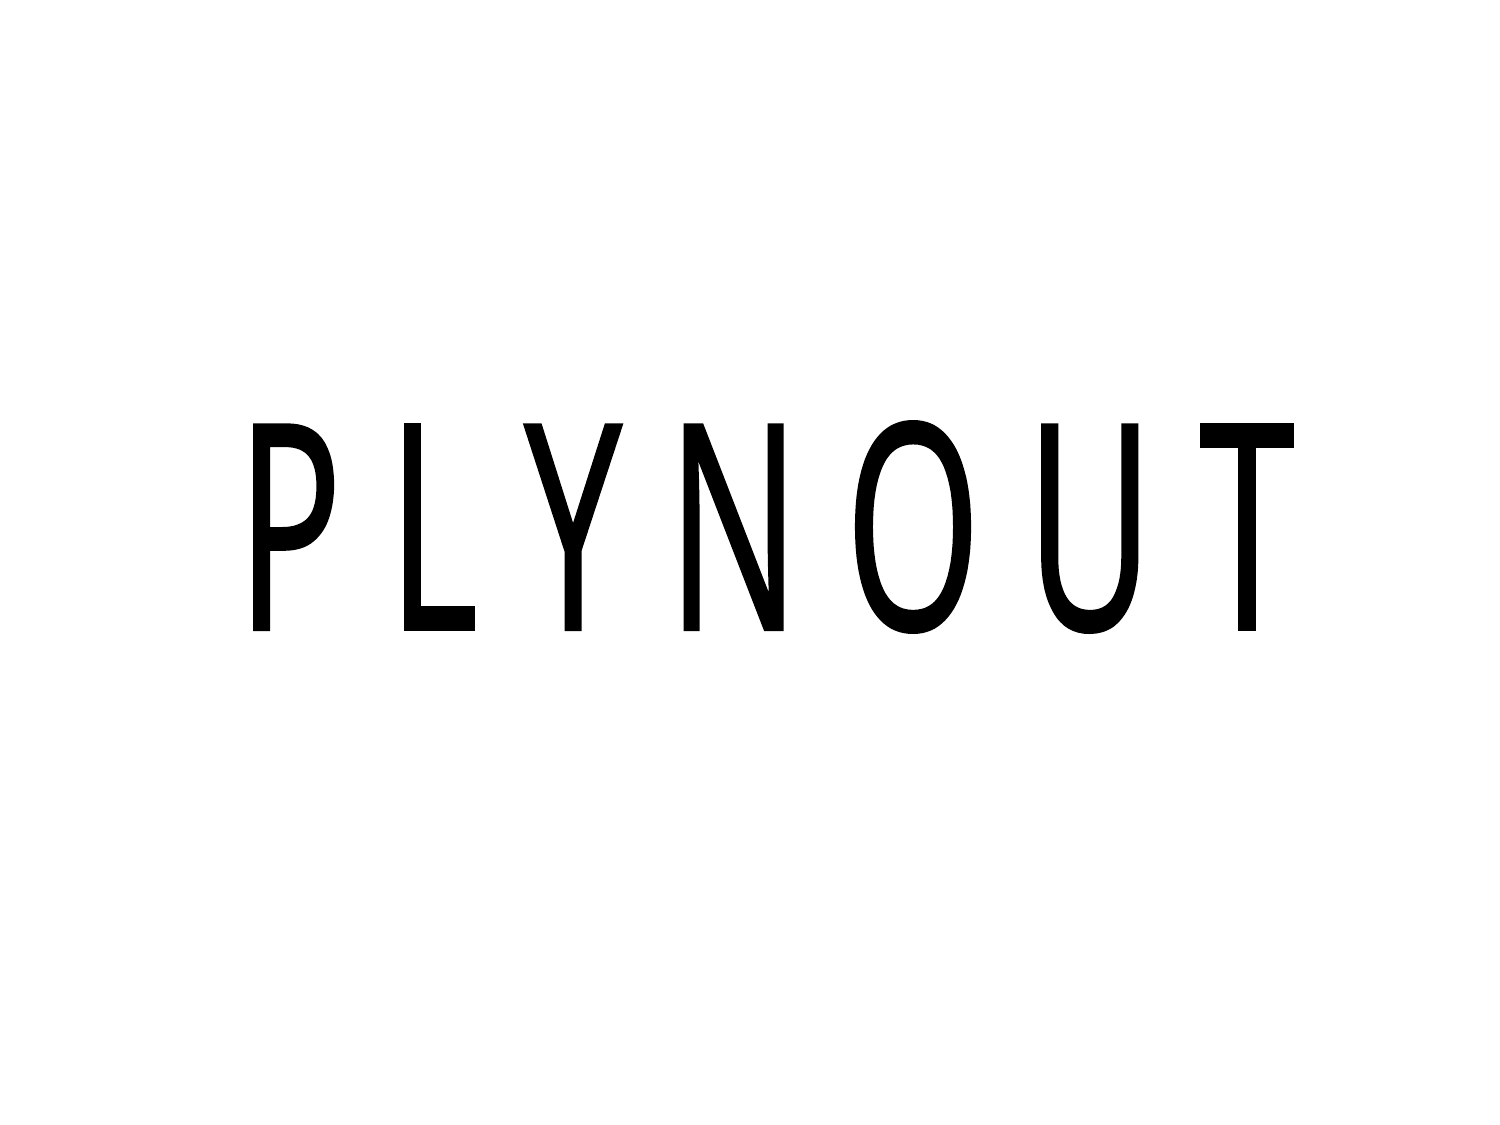

P L Y N O U T